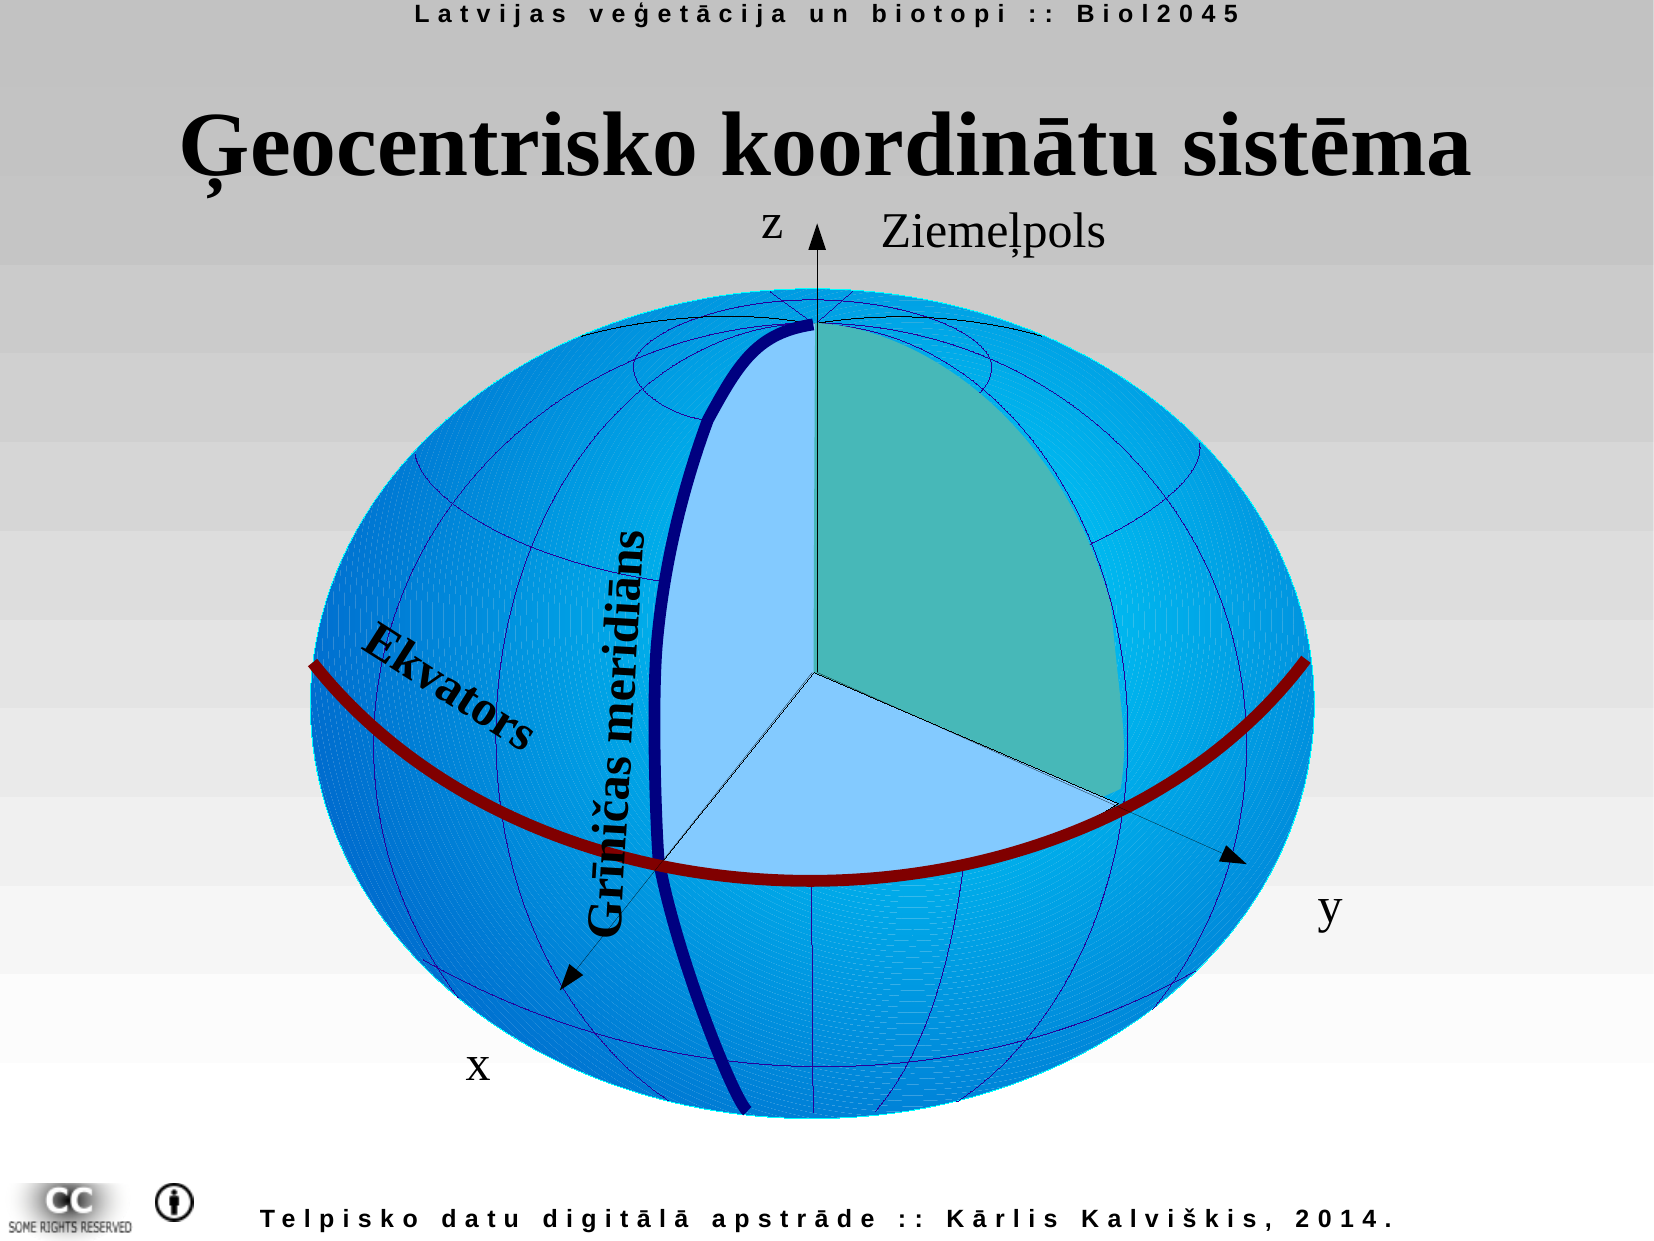

# Ģeocentrisko koordinātu sistēma
z
y
x
Ziemeļpols
Ekvators
Grīničas meridiāns